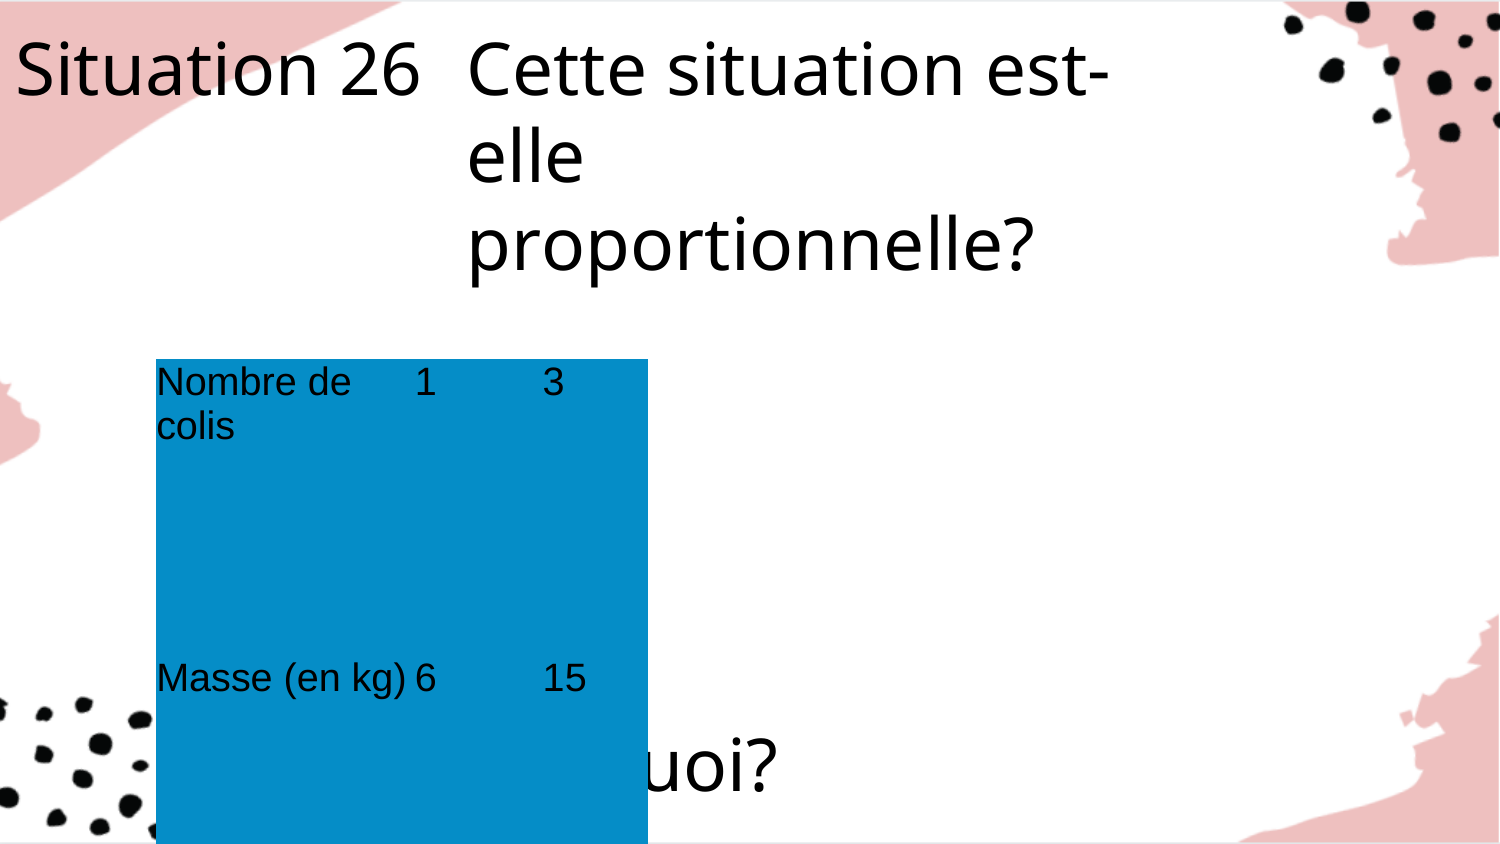

Situation 26
Cette situation est-elle proportionnelle?
| Nombre de colis | 1 | 3 |
| --- | --- | --- |
| Masse (en kg) | 6 | 15 |
Pourquoi?